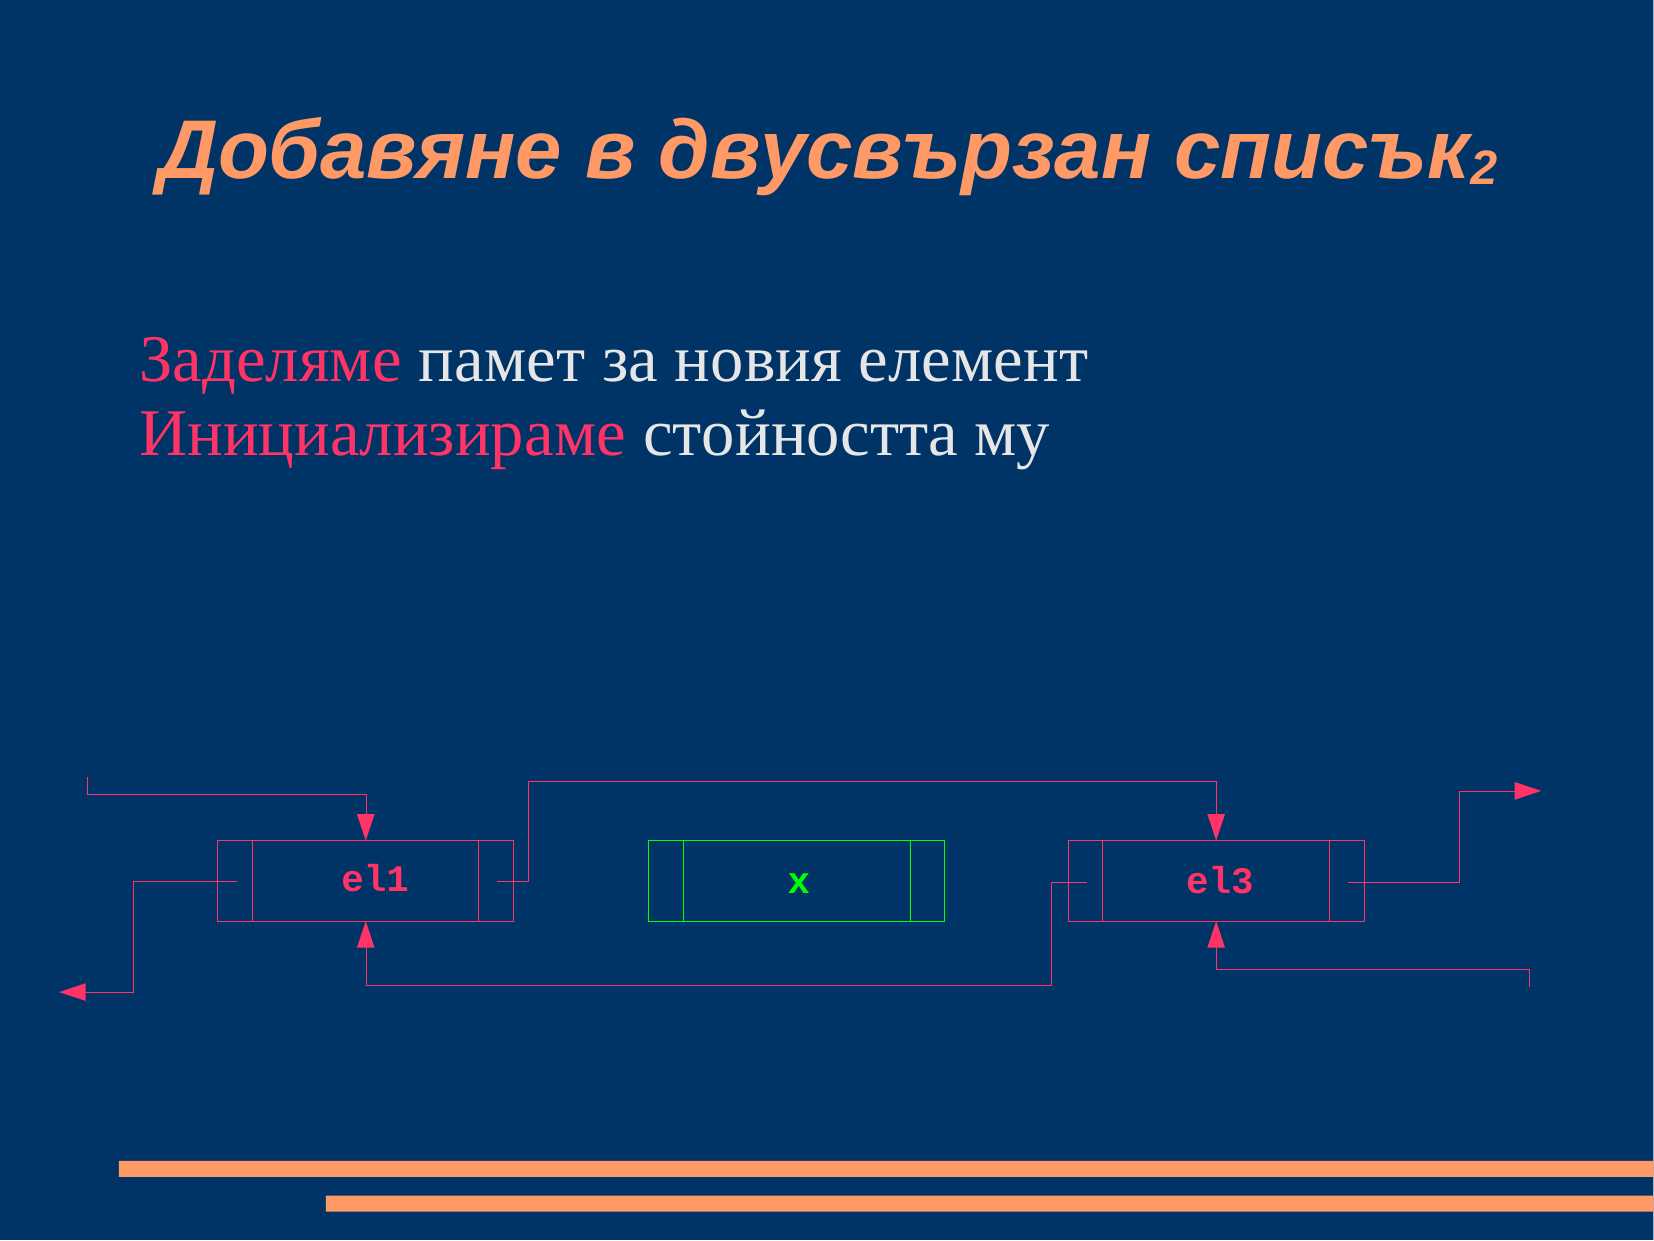

# Добавяне в двусвързан списък2
Заделяме памет за новия елемент
Инициализираме стойността му
 el1
 el3
 x